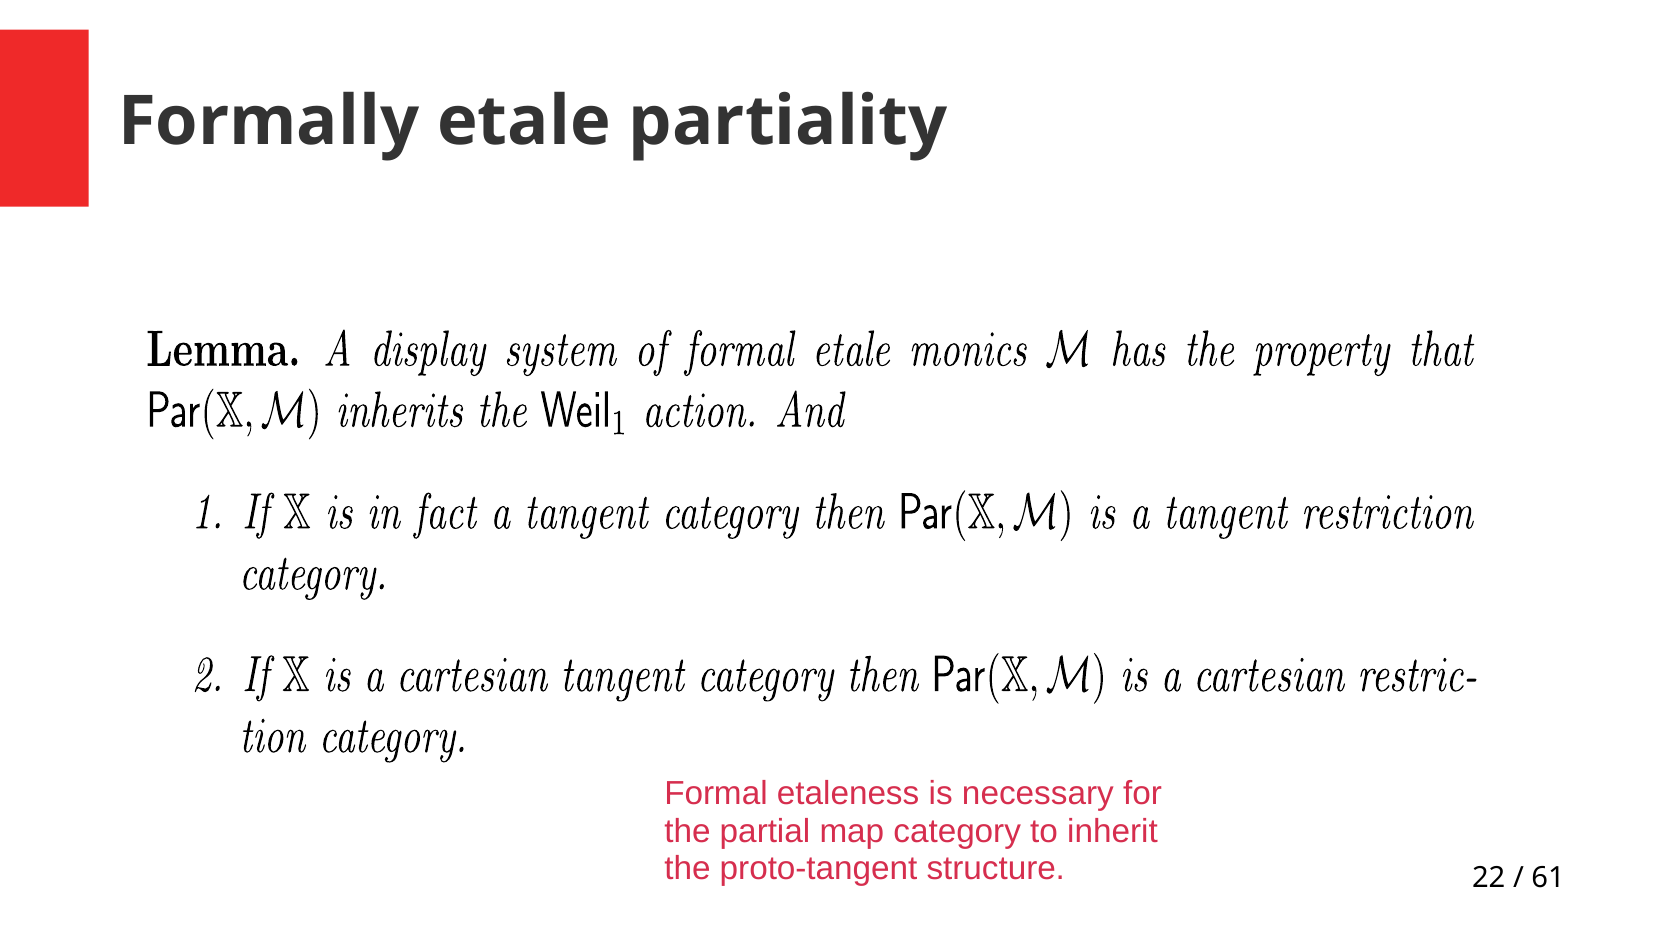

# Formally etale partiality
Formal etaleness is necessary for the partial map category to inherit the proto-tangent structure.
22